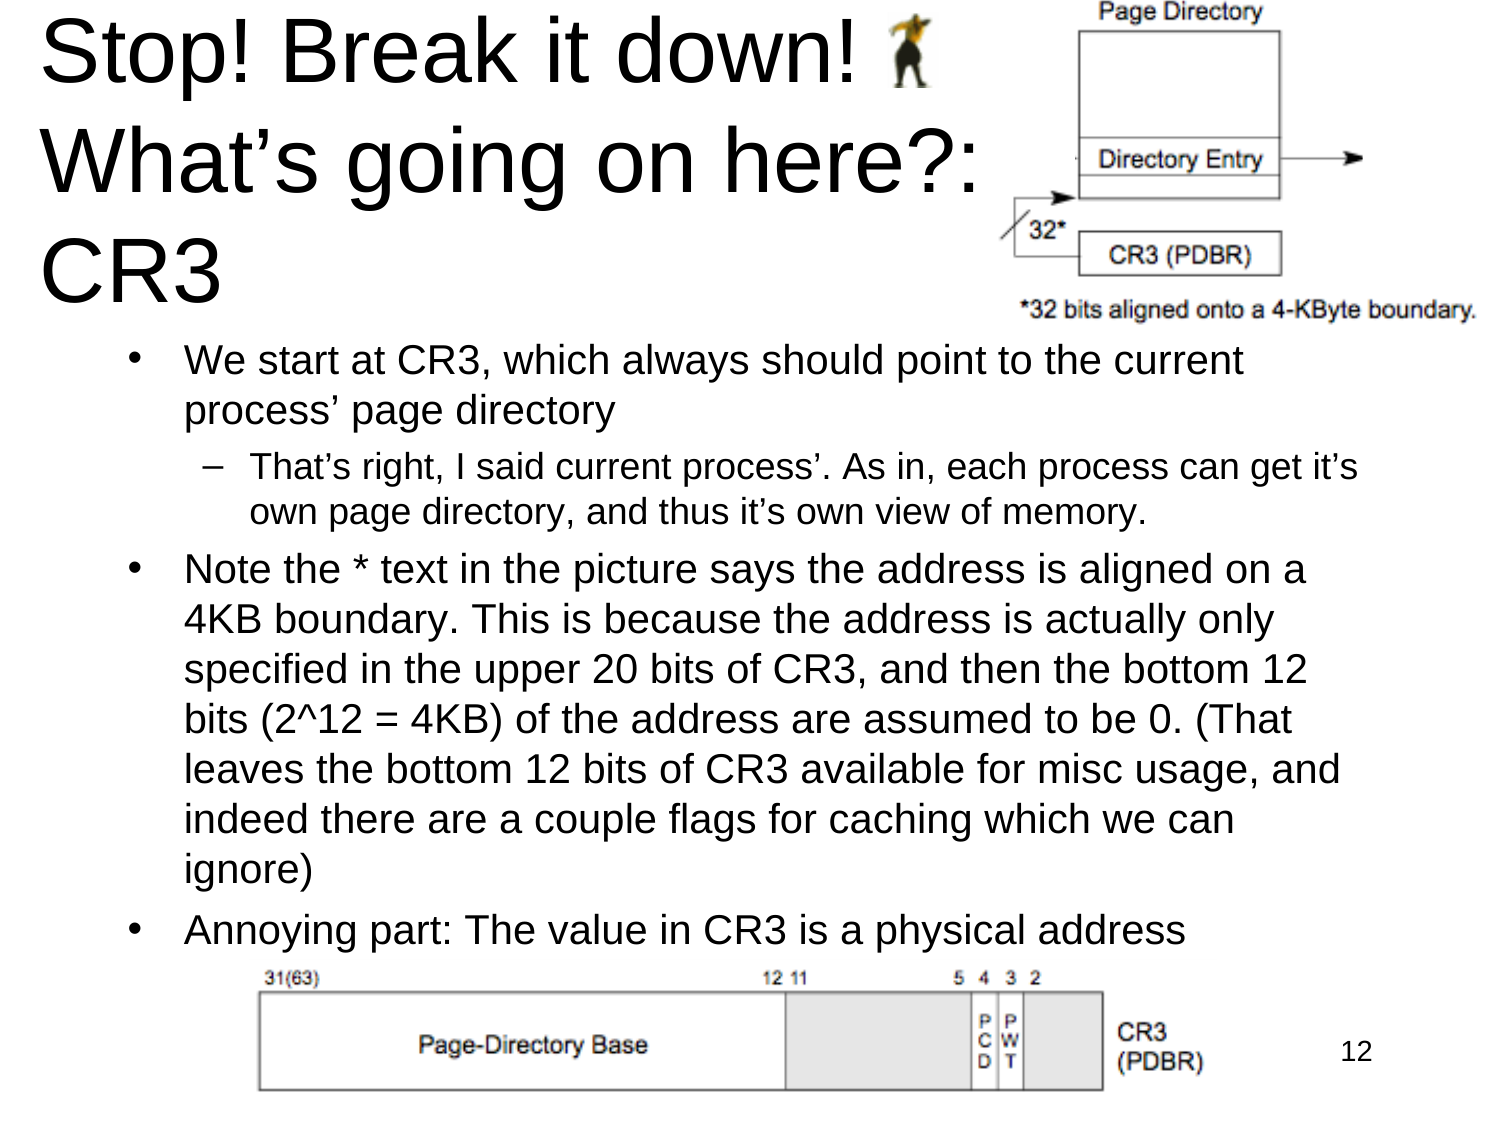

# Stop! Break it down! What’s going on here?: CR3
We start at CR3, which always should point to the current process’ page directory
That’s right, I said current process’. As in, each process can get it’s own page directory, and thus it’s own view of memory.
Note the * text in the picture says the address is aligned on a 4KB boundary. This is because the address is actually only specified in the upper 20 bits of CR3, and then the bottom 12 bits (2^12 = 4KB) of the address are assumed to be 0. (That leaves the bottom 12 bits of CR3 available for misc usage, and indeed there are a couple flags for caching which we can ignore)
Annoying part: The value in CR3 is a physical address